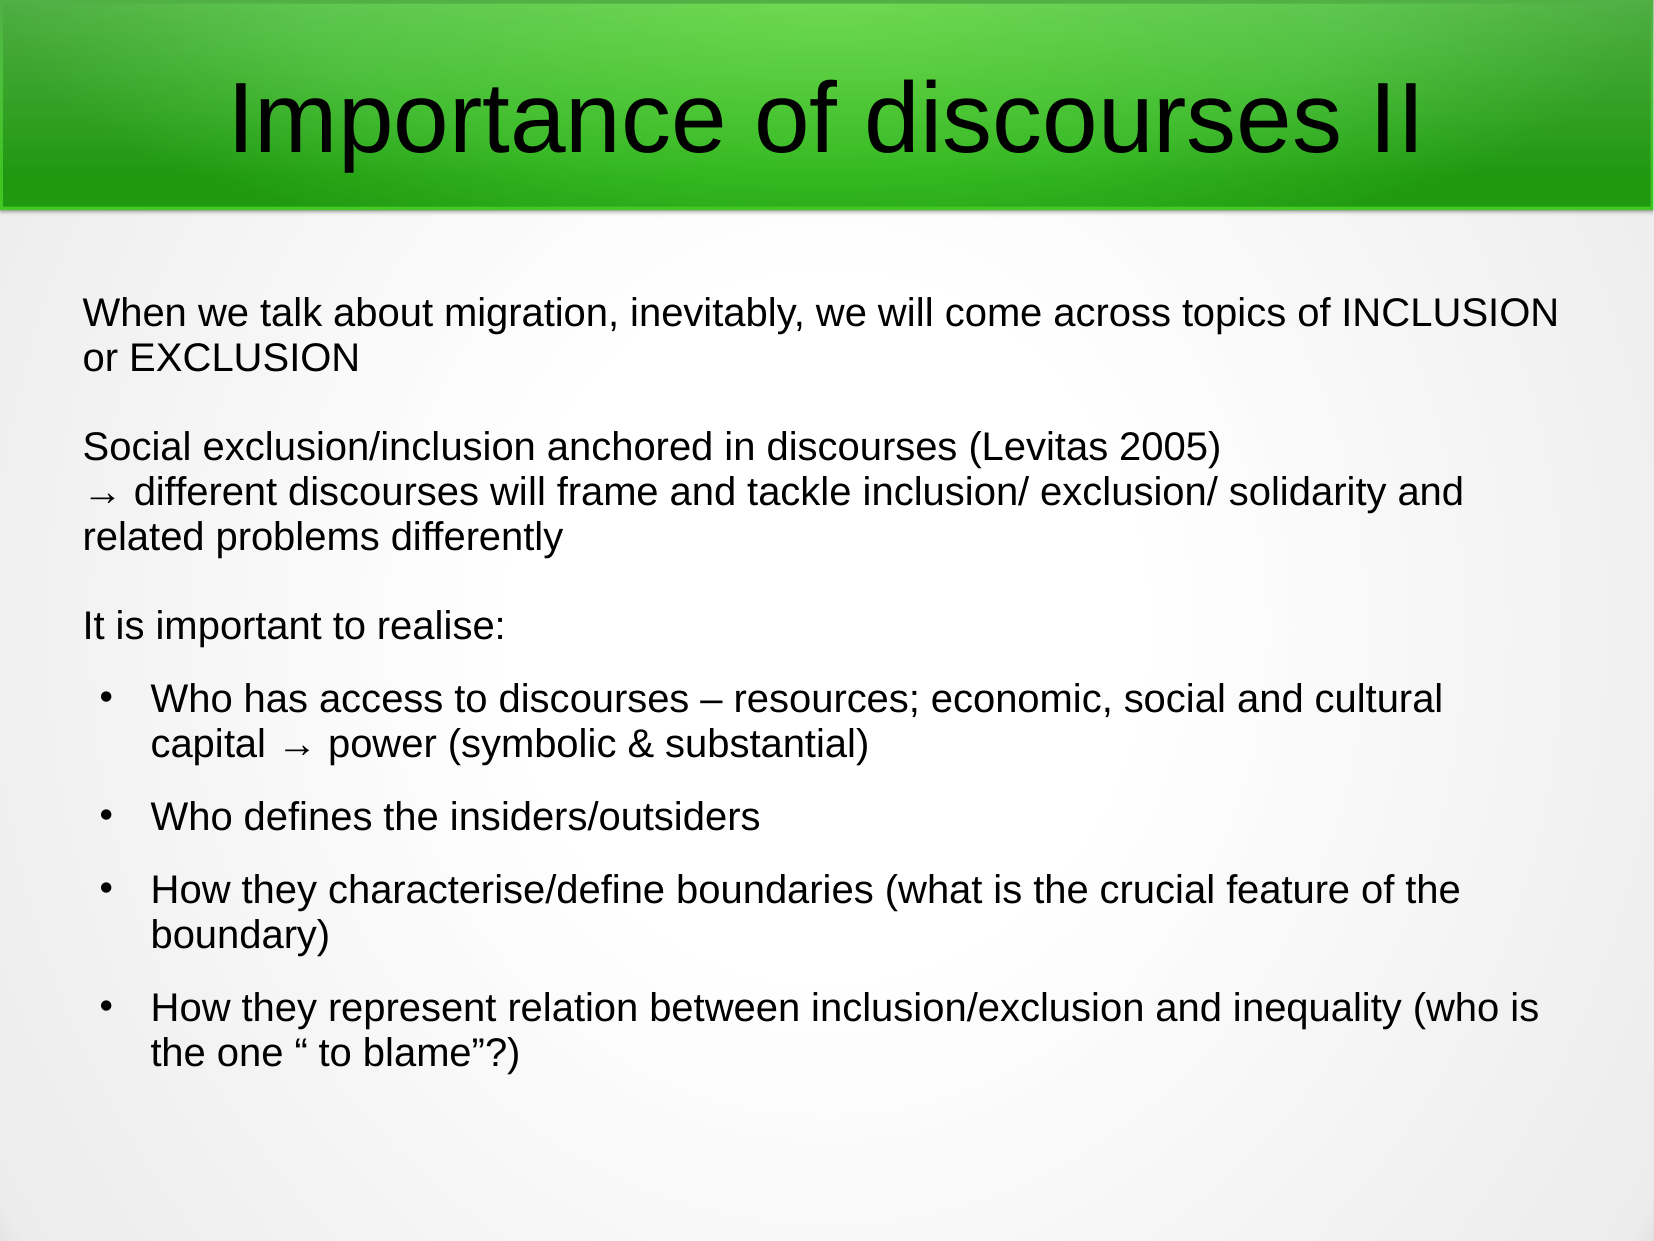

# Importance of discourses II
When we talk about migration, inevitably, we will come across topics of INCLUSION or EXCLUSION
Social exclusion/inclusion anchored in discourses (Levitas 2005)
→ different discourses will frame and tackle inclusion/ exclusion/ solidarity and related problems differently
It is important to realise:
Who has access to discourses – resources; economic, social and cultural capital → power (symbolic & substantial)
Who defines the insiders/outsiders
How they characterise/define boundaries (what is the crucial feature of the boundary)
How they represent relation between inclusion/exclusion and inequality (who is the one “ to blame”?)